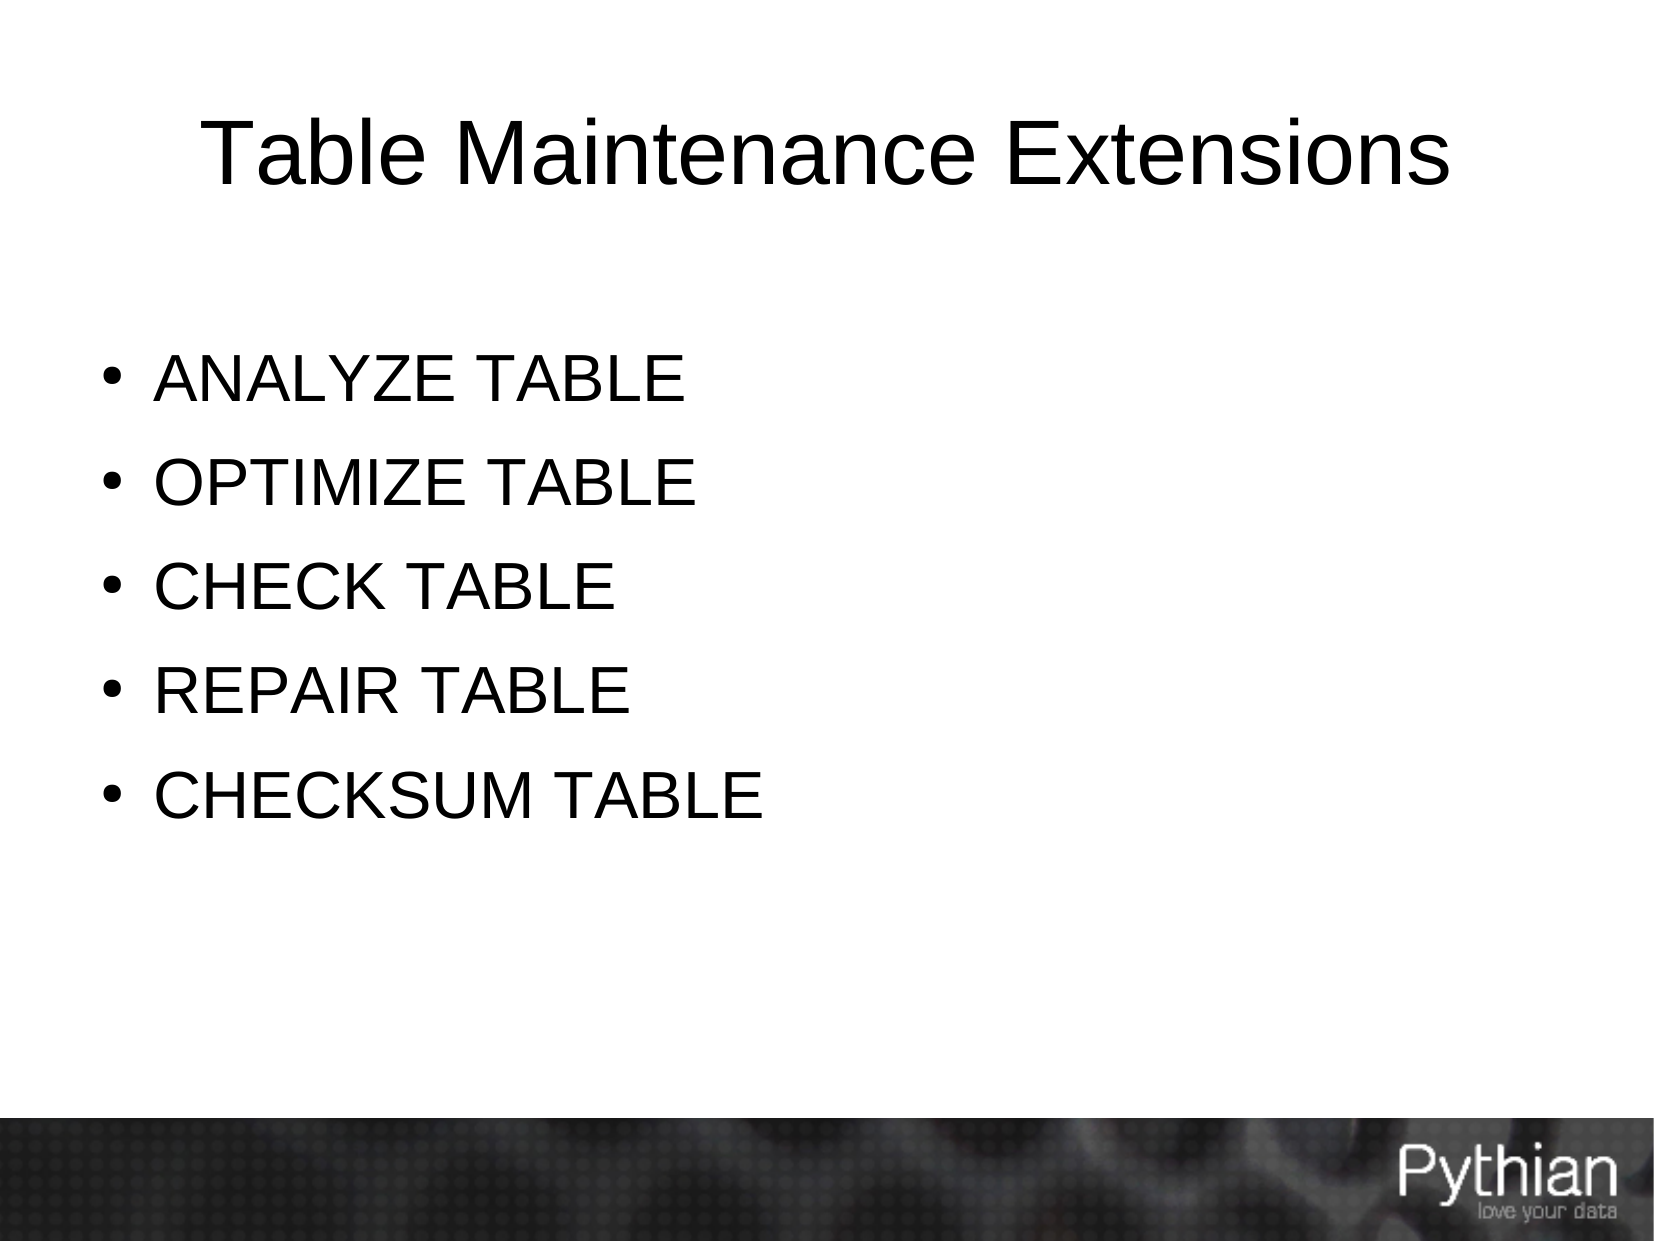

# Table Maintenance Extensions
ANALYZE TABLE
OPTIMIZE TABLE
CHECK TABLE
REPAIR TABLE
CHECKSUM TABLE